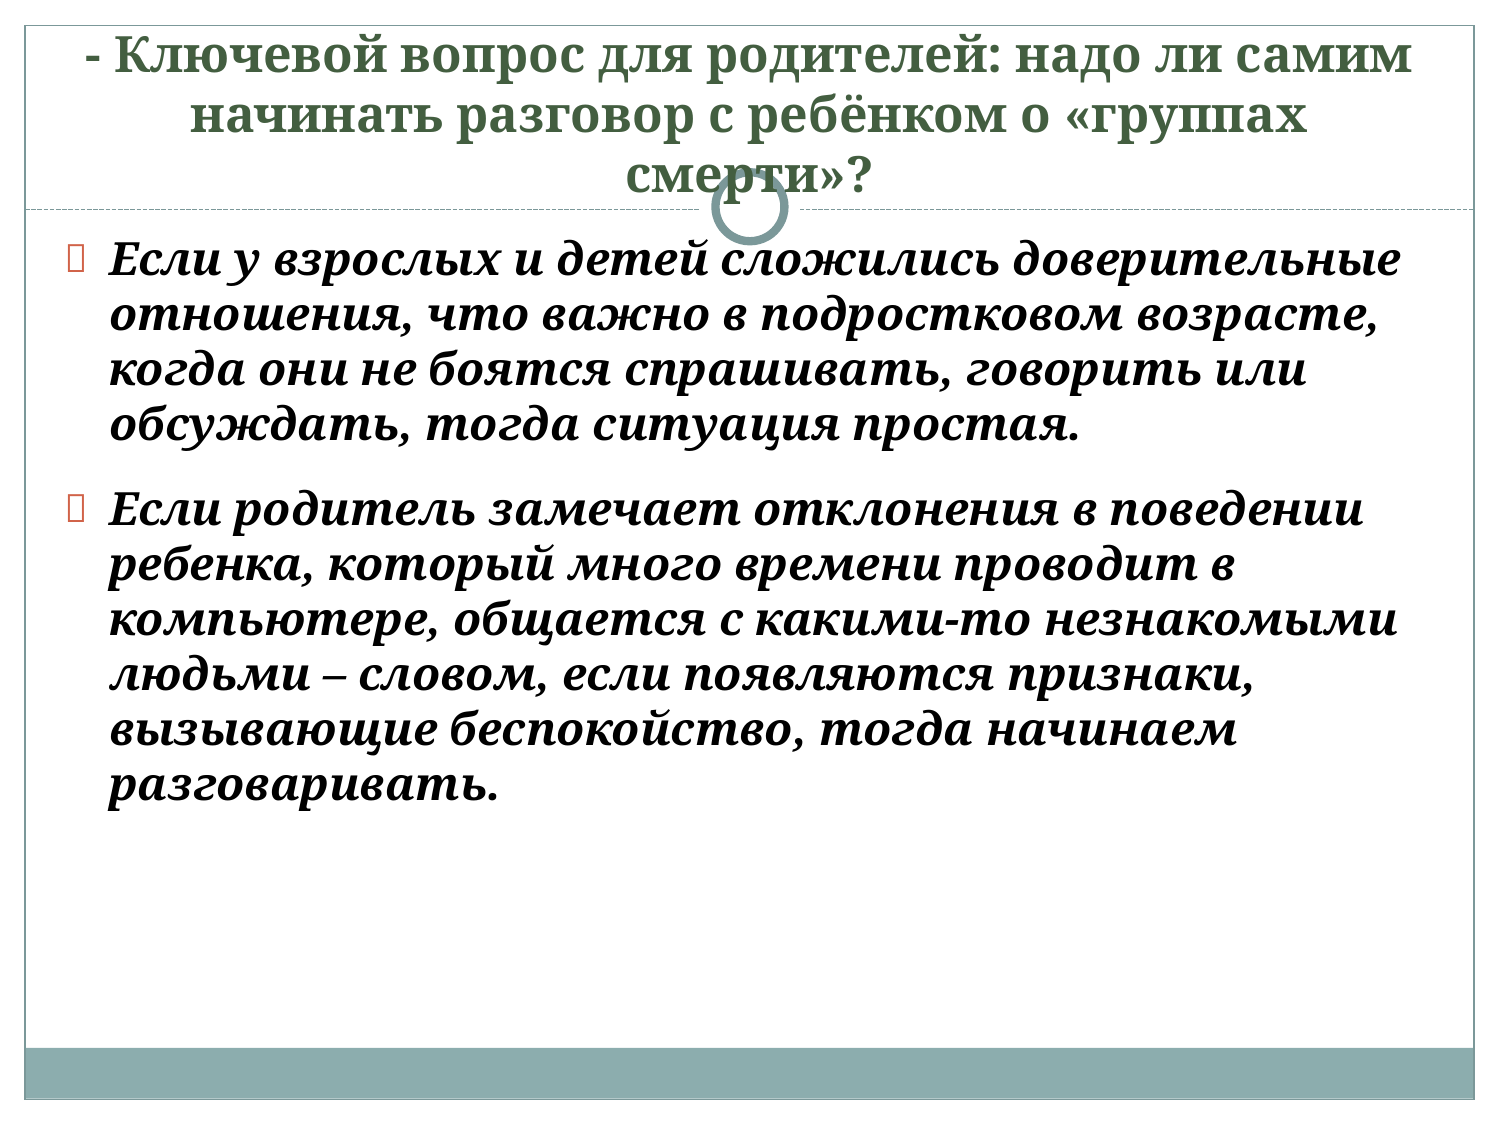

# - Ключевой вопрос для родителей: надо ли самим начинать разговор с ребёнком о «группах смерти»?
Если у взрослых и детей сложились доверительные отношения, что важно в подростковом возрасте, когда они не боятся спрашивать, говорить или обсуждать, тогда ситуация простая.
Если родитель замечает отклонения в поведении ребенка, который много времени проводит в компьютере, общается с какими-то незнакомыми людьми – словом, если появляются признаки, вызывающие беспокойство, тогда начинаем разговаривать.